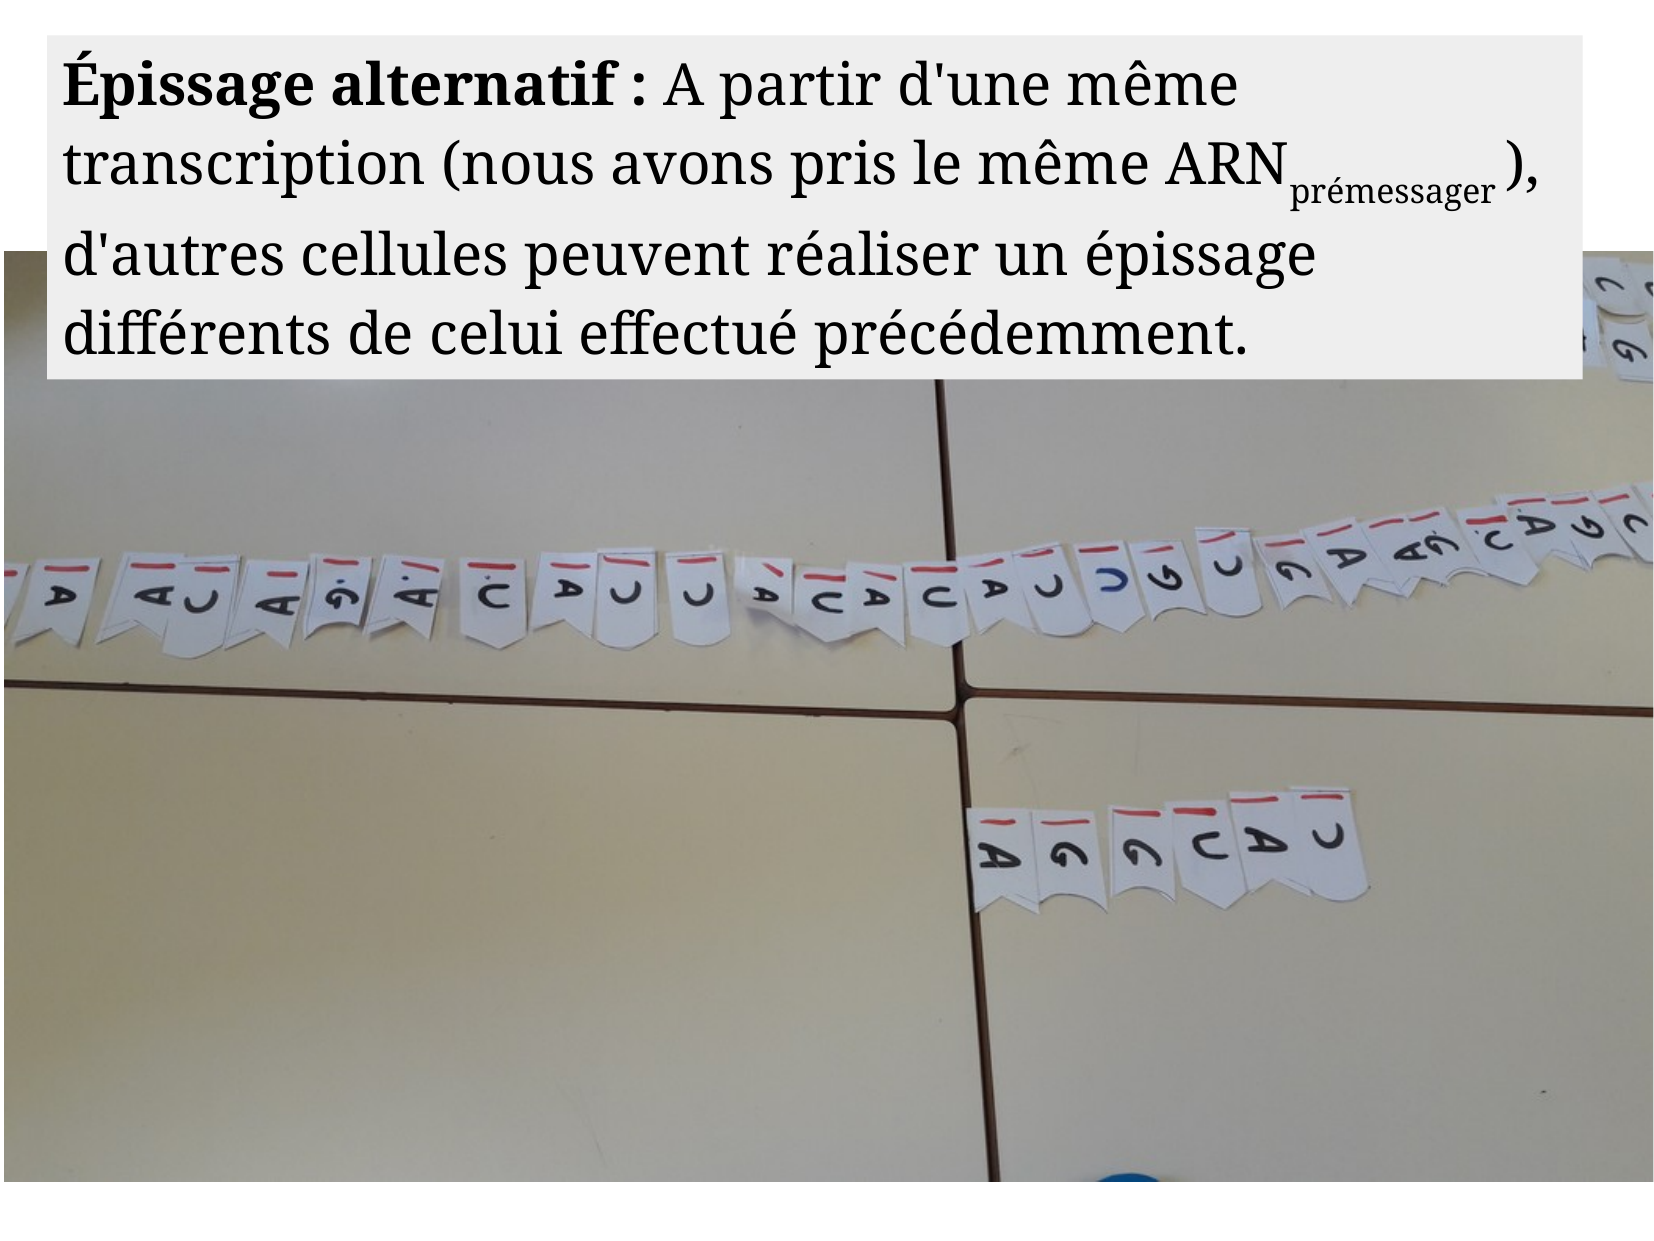

Épissage alternatif : A partir d'une même transcription (nous avons pris le même ARNprémessager ), d'autres cellules peuvent réaliser un épissage différents de celui effectué précédemment.